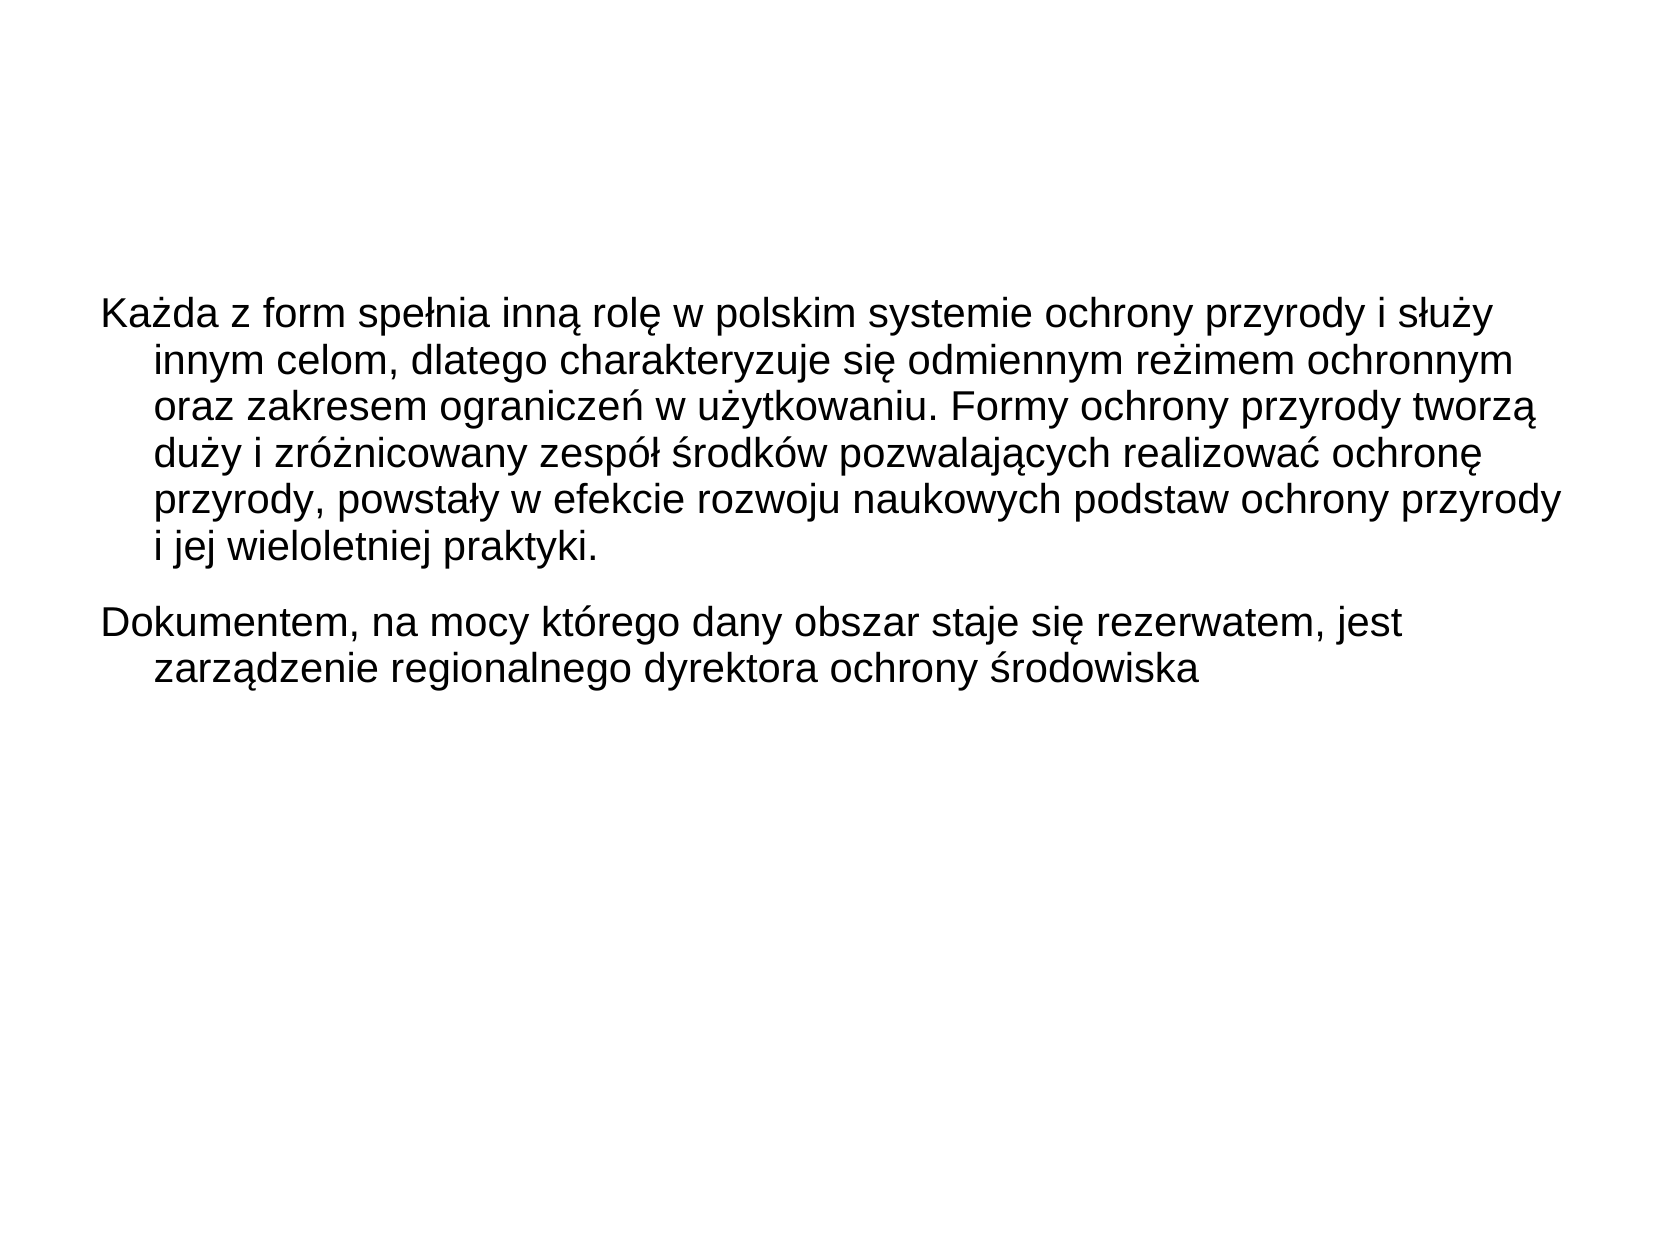

#
Każda z form spełnia inną rolę w polskim systemie ochrony przyrody i służy innym celom, dlatego charakteryzuje się odmiennym reżimem ochronnym oraz zakresem ograniczeń w użytkowaniu. Formy ochrony przyrody tworzą duży i zróżnicowany zespół środków pozwalających realizować ochronę przyrody, powstały w efekcie rozwoju naukowych podstaw ochrony przyrody i jej wieloletniej praktyki.
Dokumentem, na mocy którego dany obszar staje się rezerwatem, jest zarządzenie regionalnego dyrektora ochrony środowiska